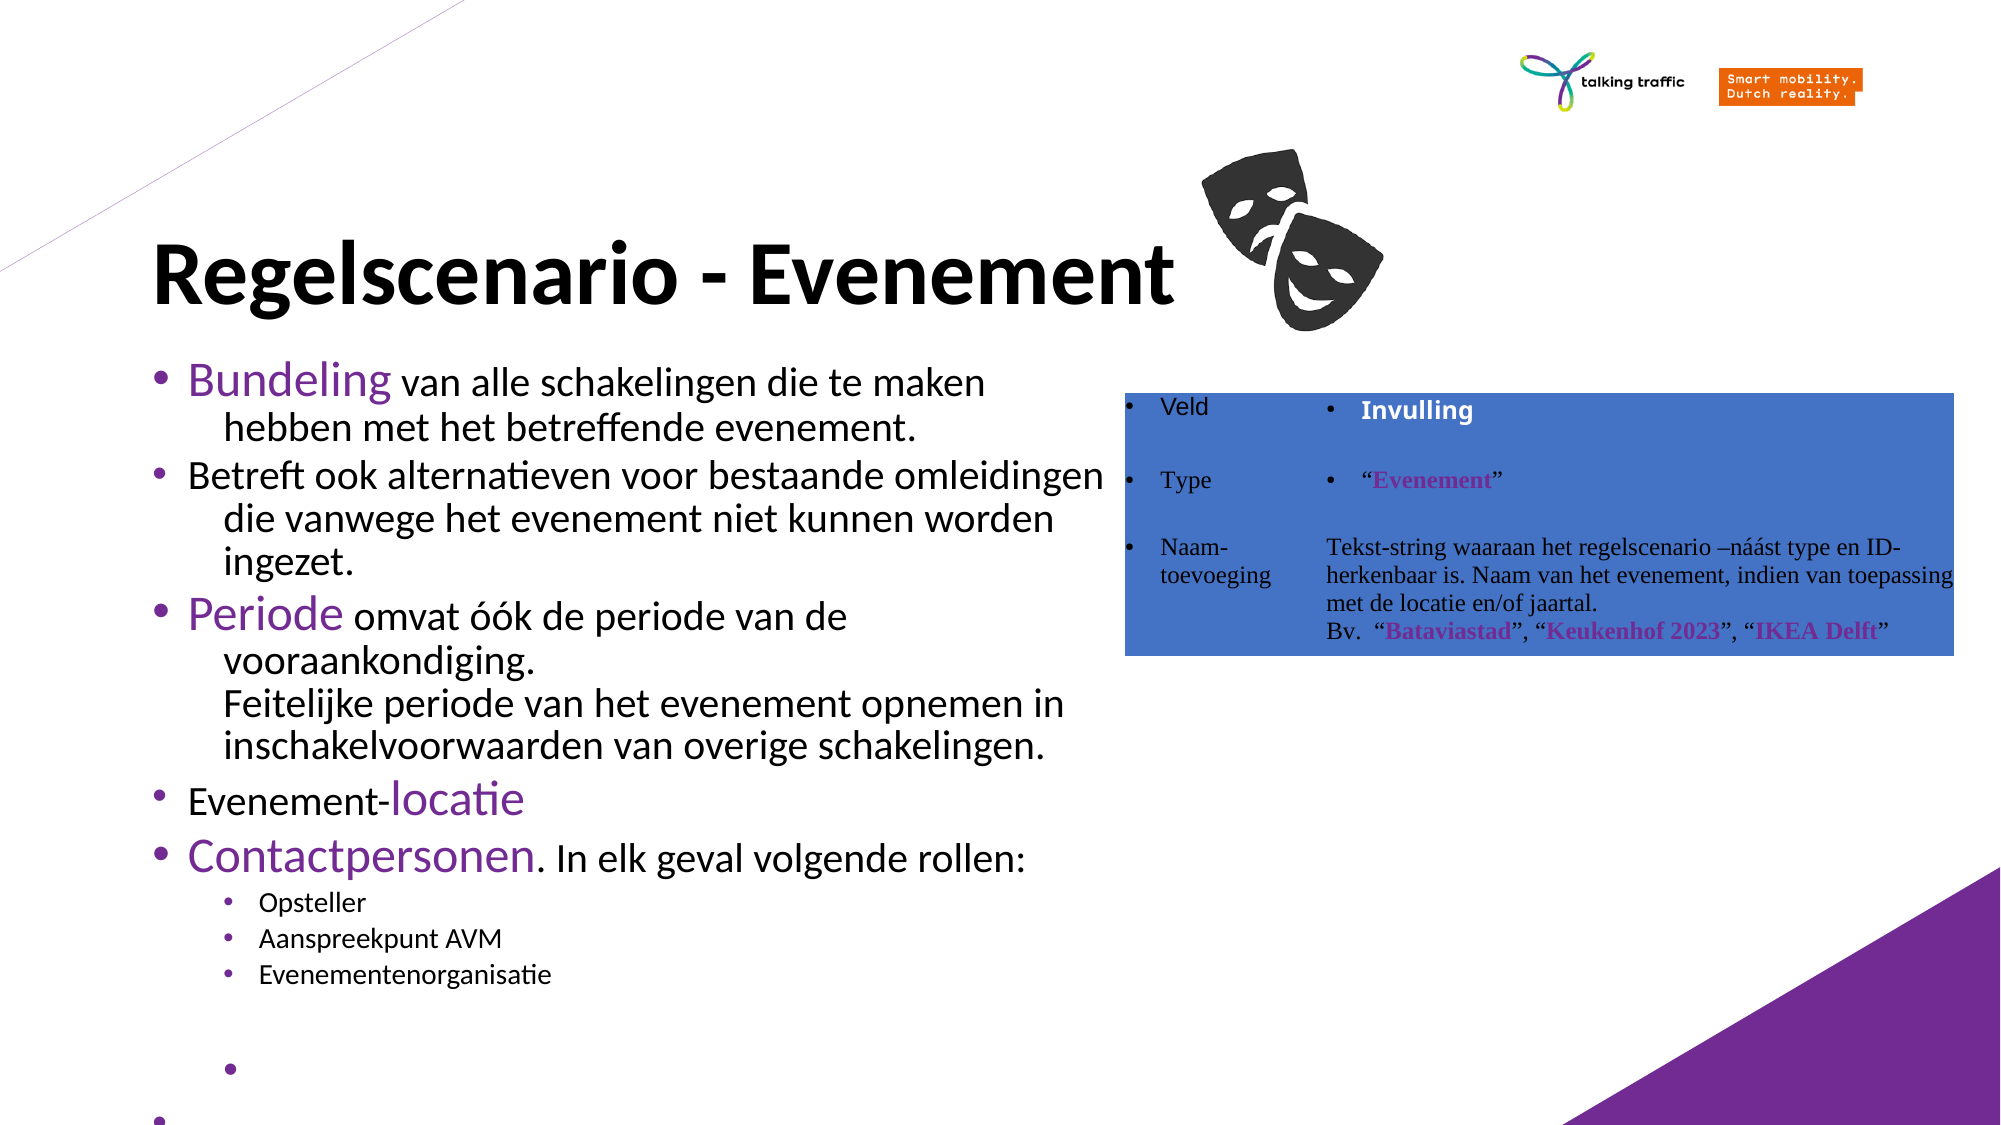

Regelscenario - Evenement
# Bundeling van alle schakelingen die te maken hebben met het betreffende evenement.
Betreft ook alternatieven voor bestaande omleidingen die vanwege het evenement niet kunnen worden ingezet.
Periode omvat óók de periode van de vooraankondiging.
Feitelijke periode van het evenement opnemen in inschakelvoorwaarden van overige schakelingen.
Evenement-locatie
Contactpersonen. In elk geval volgende rollen:
Opsteller
Aanspreekpunt AVM
Evenementenorganisatie
| Veld | Invulling |
| --- | --- |
| Type | “Evenement” |
| Naam-toevoeging | Tekst-string waaraan het regelscenario –náást type en ID- herkenbaar is. Naam van het evenement, indien van toepassing met de locatie en/of jaartal. Bv. “Bataviastad”, “Keukenhof 2023”, “IKEA Delft” |
31